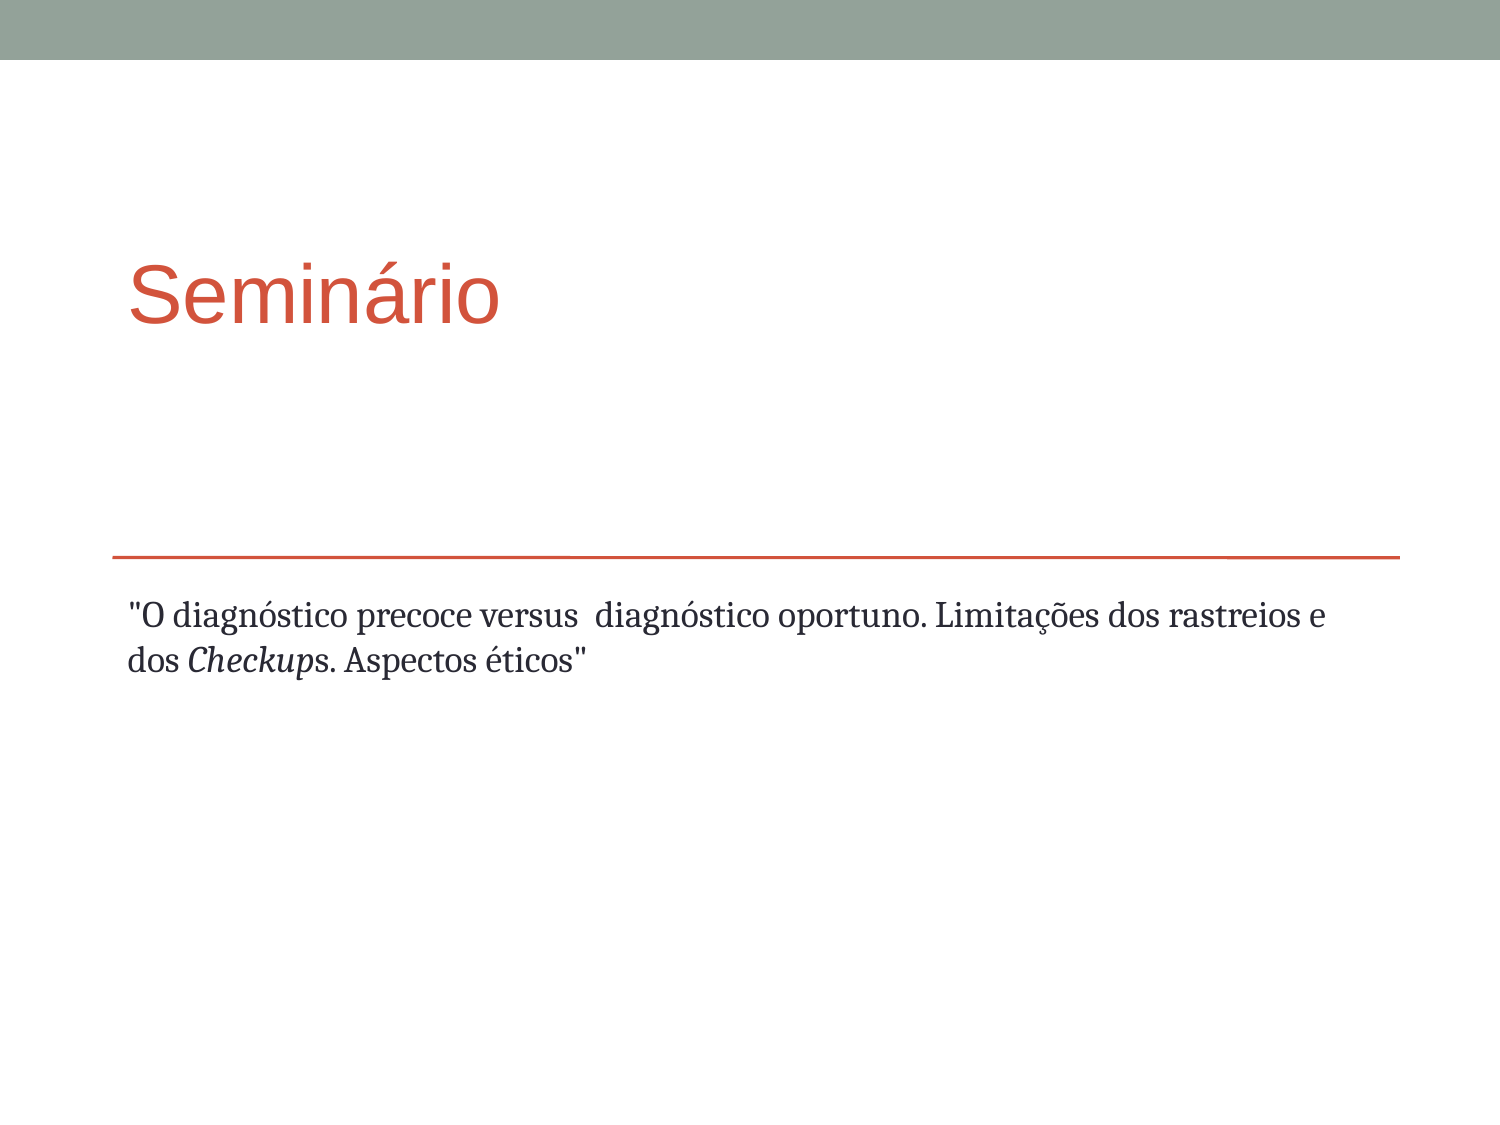

# Seminário
"O diagnóstico precoce versus diagnóstico oportuno. Limitações dos rastreios e dos Checkups. Aspectos éticos"